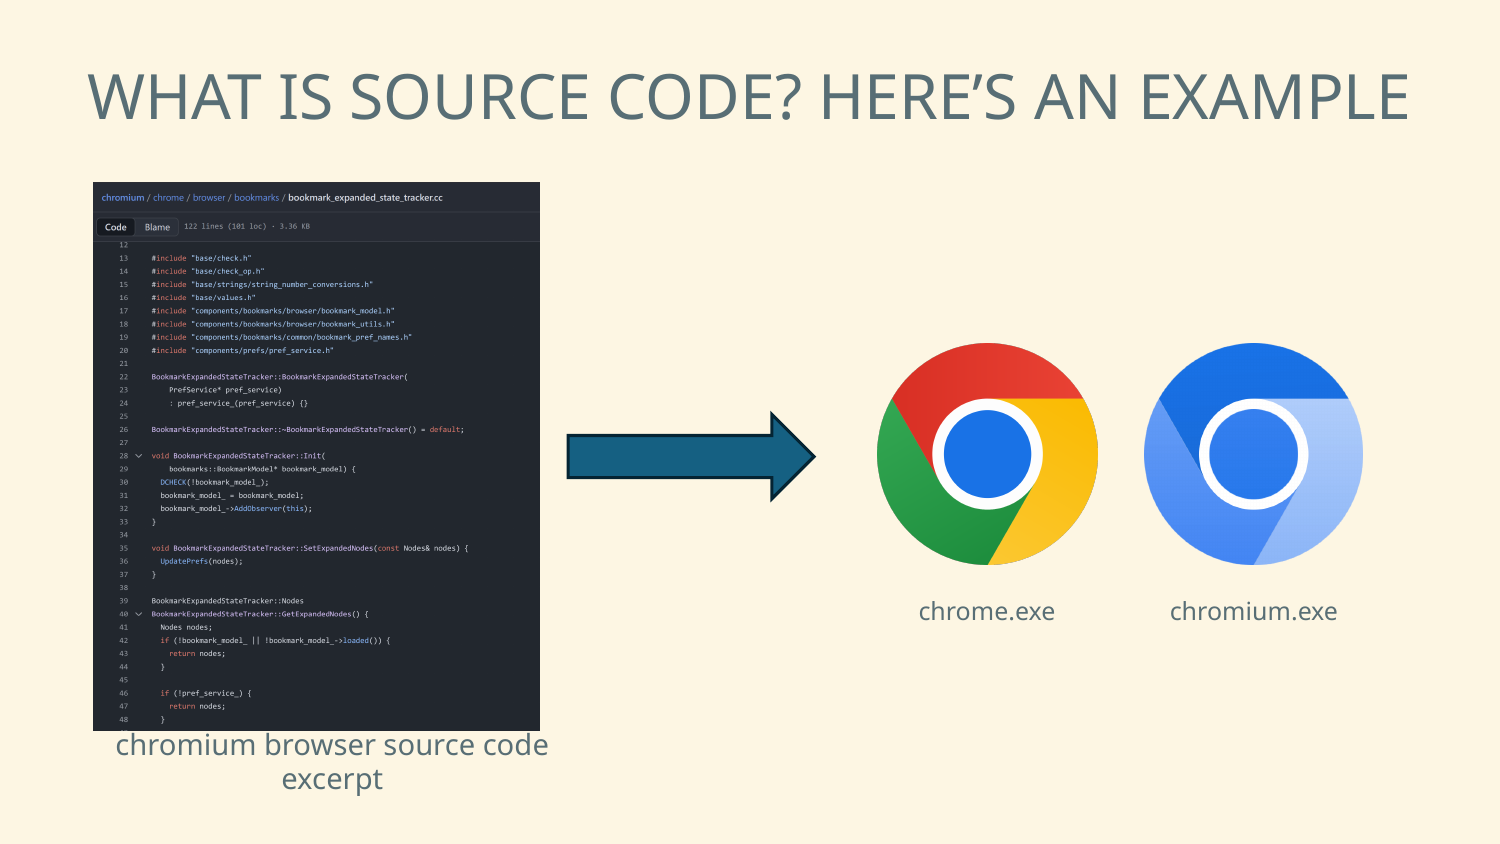

# WHAT IS SOURCE CODE? HERE’S AN EXAMPLE
chrome.exe
chromium.exe
chromium browser source code excerpt